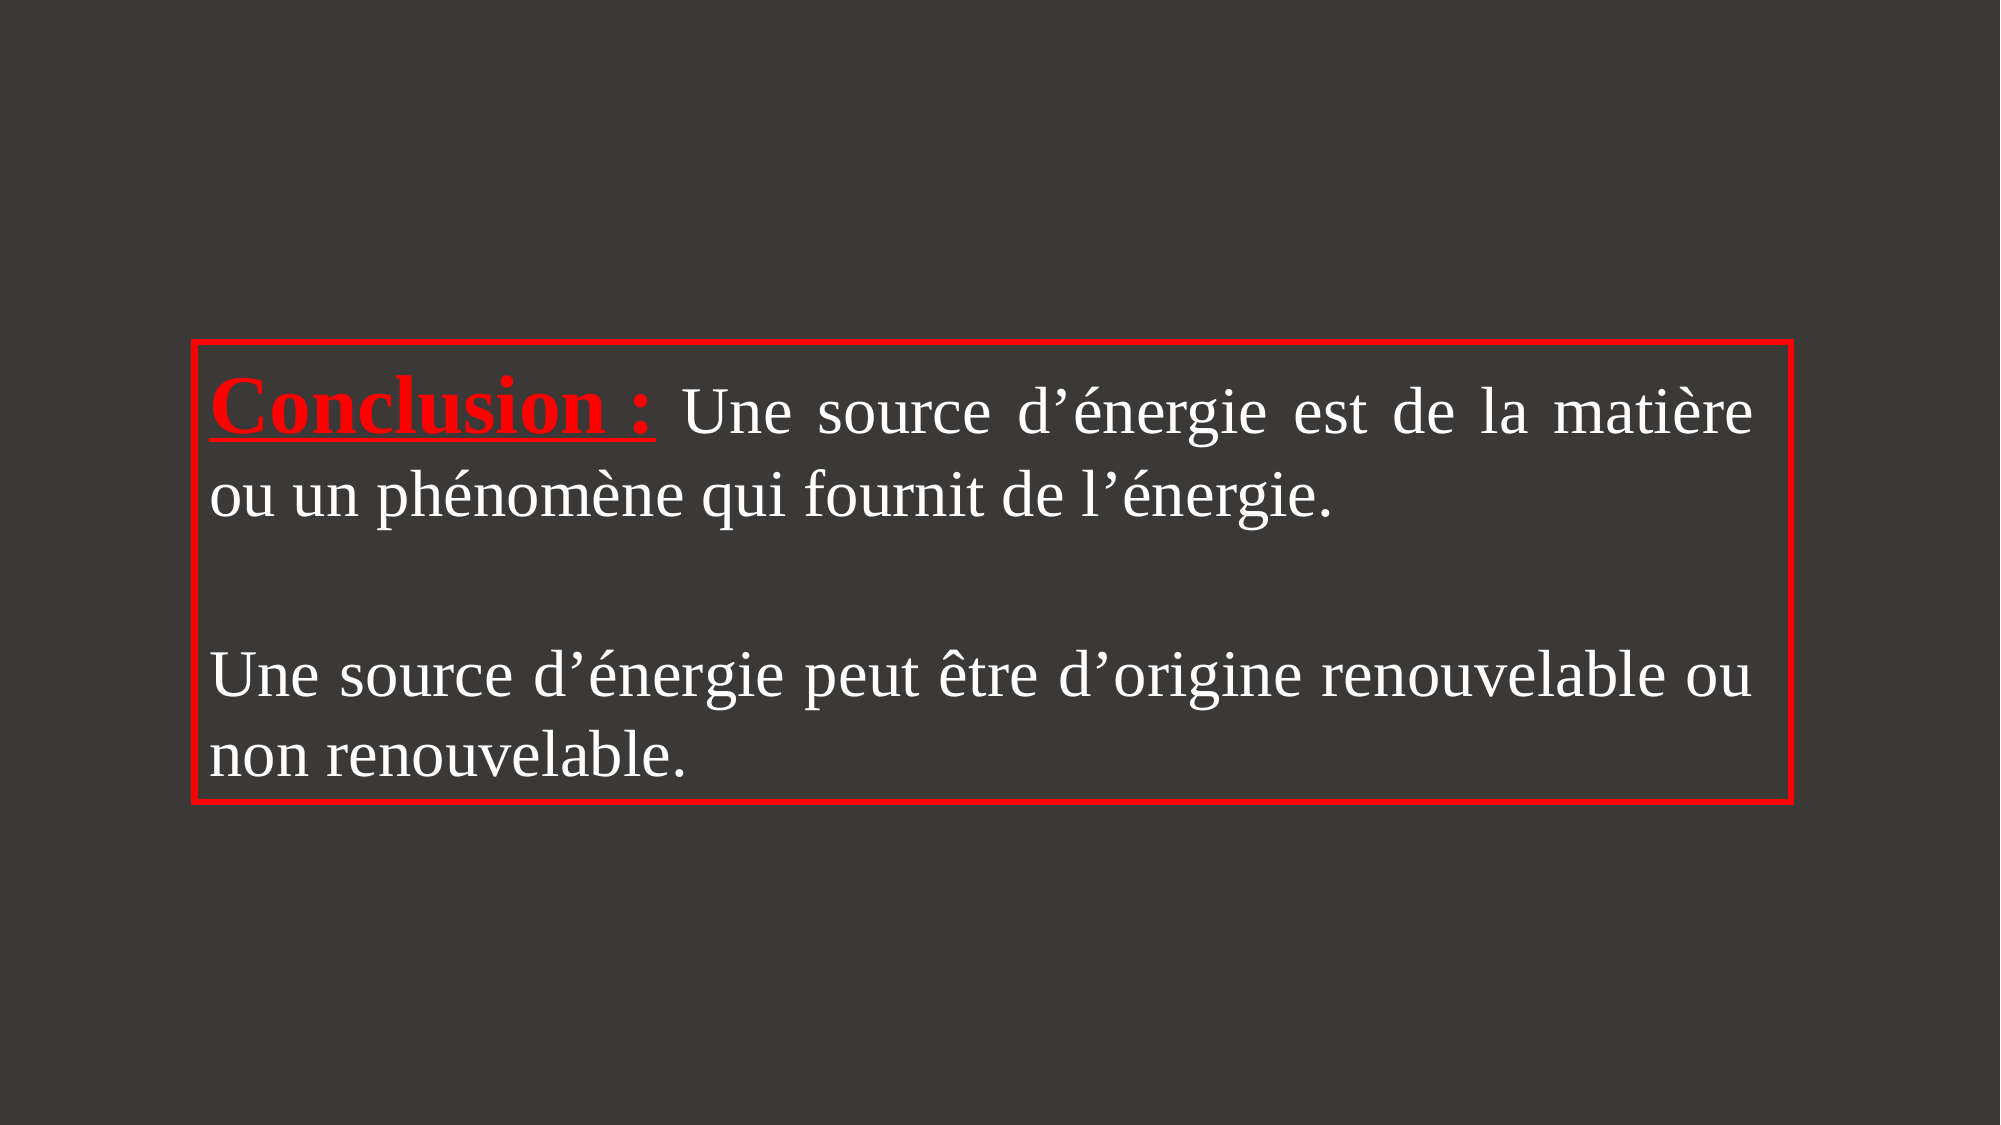

Conclusion : Une source d’énergie est de la matière ou un phénomène qui fournit de l’énergie.
Une source d’énergie peut être d’origine renouvelable ou non renouvelable.